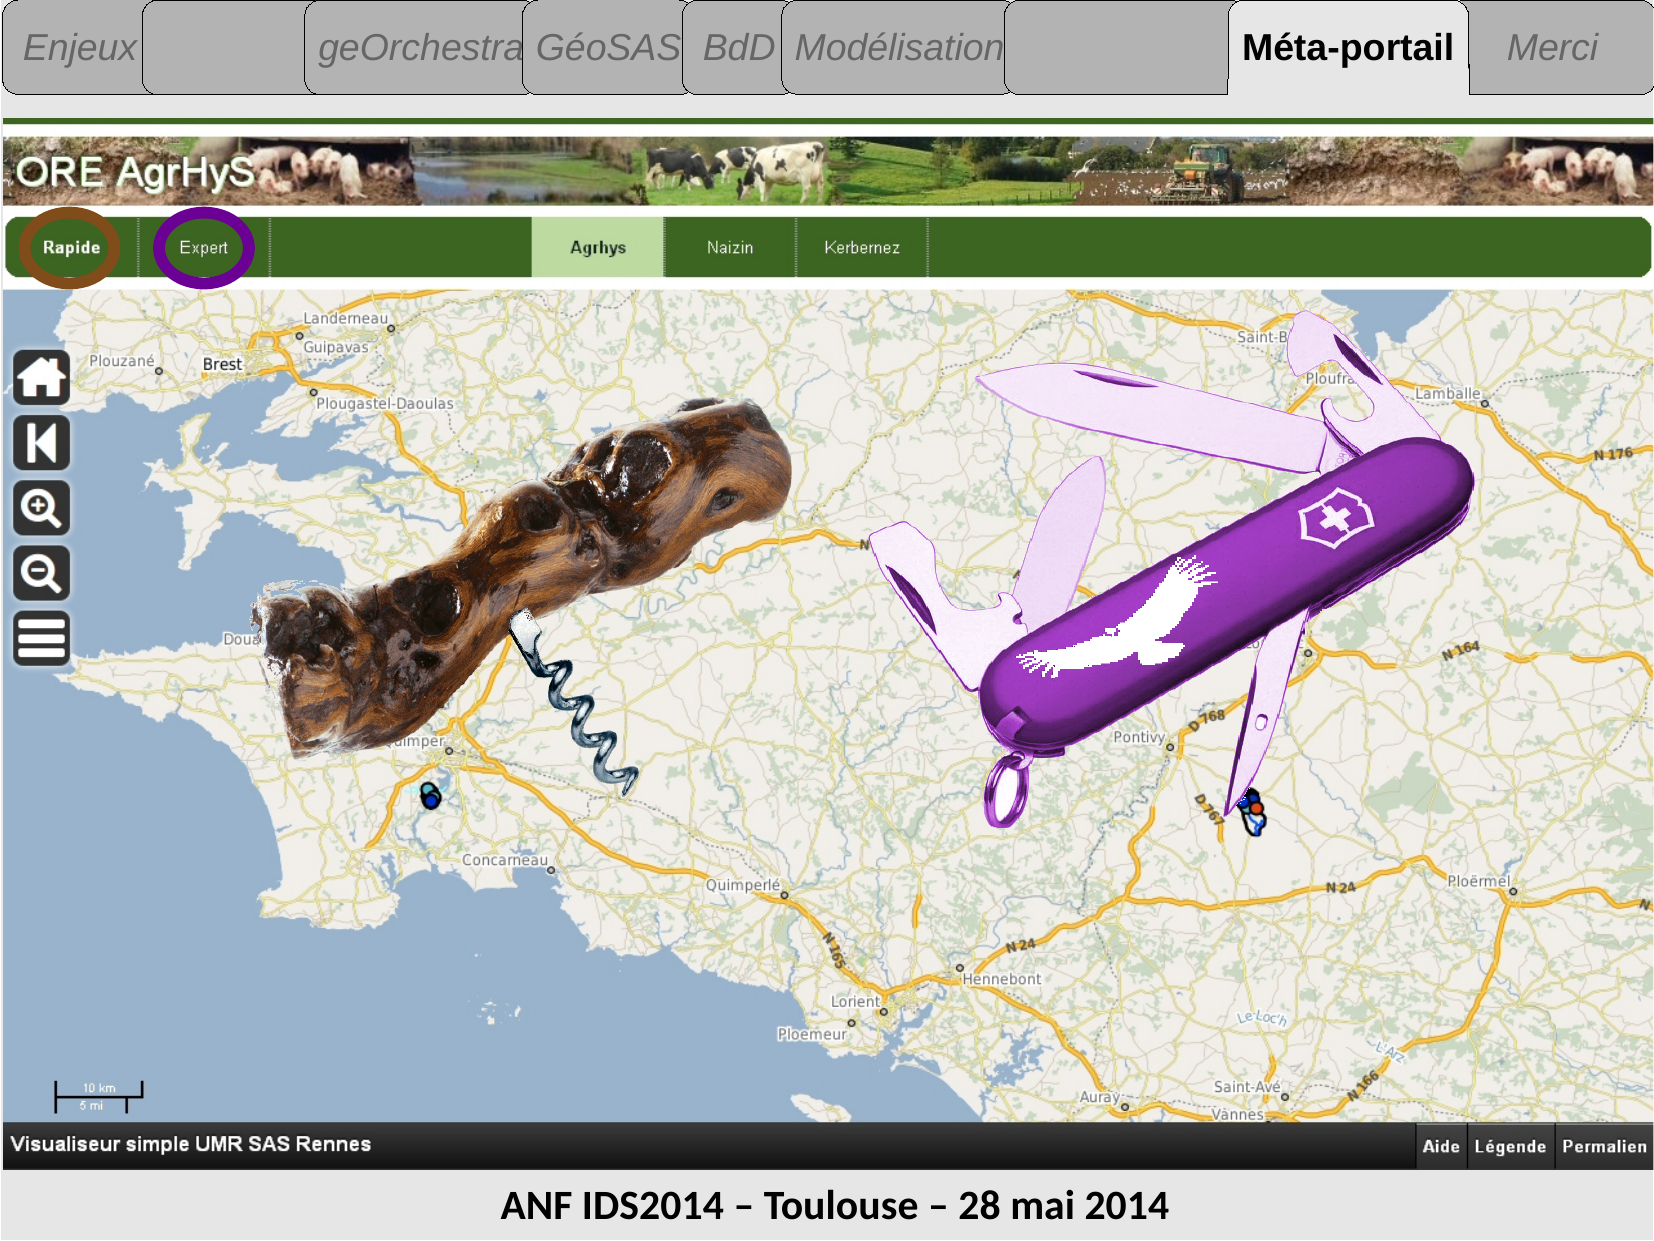

Enjeux
geOrchestra
GéoSAS
BdD
Modélisation
Méta-portail
Merci
 ANF IDS2014 – Toulouse – 28 mai 2014